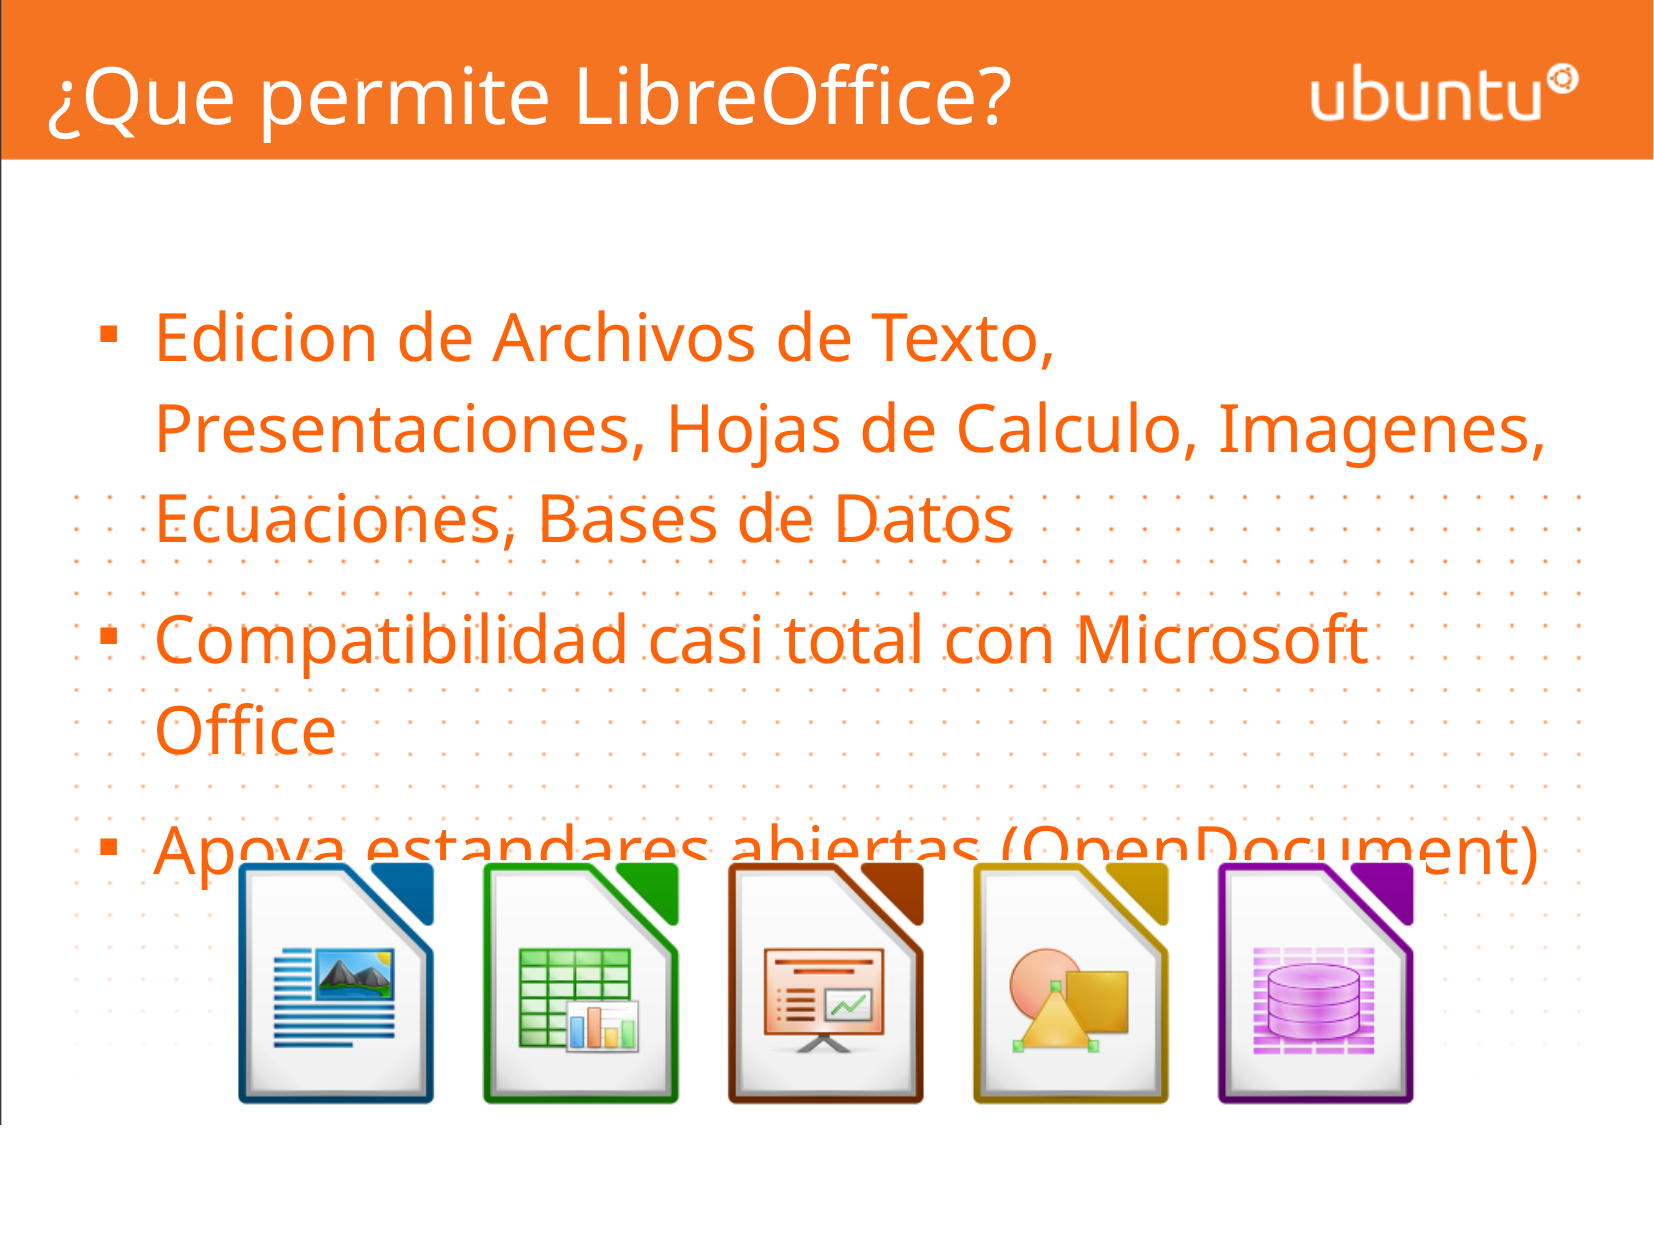

# ¿Que permite LibreOffice?
Edicion de Archivos de Texto, Presentaciones, Hojas de Calculo, Imagenes, Ecuaciones, Bases de Datos
Compatibilidad casi total con Microsoft Office
Apoya estandares abiertas (OpenDocument)